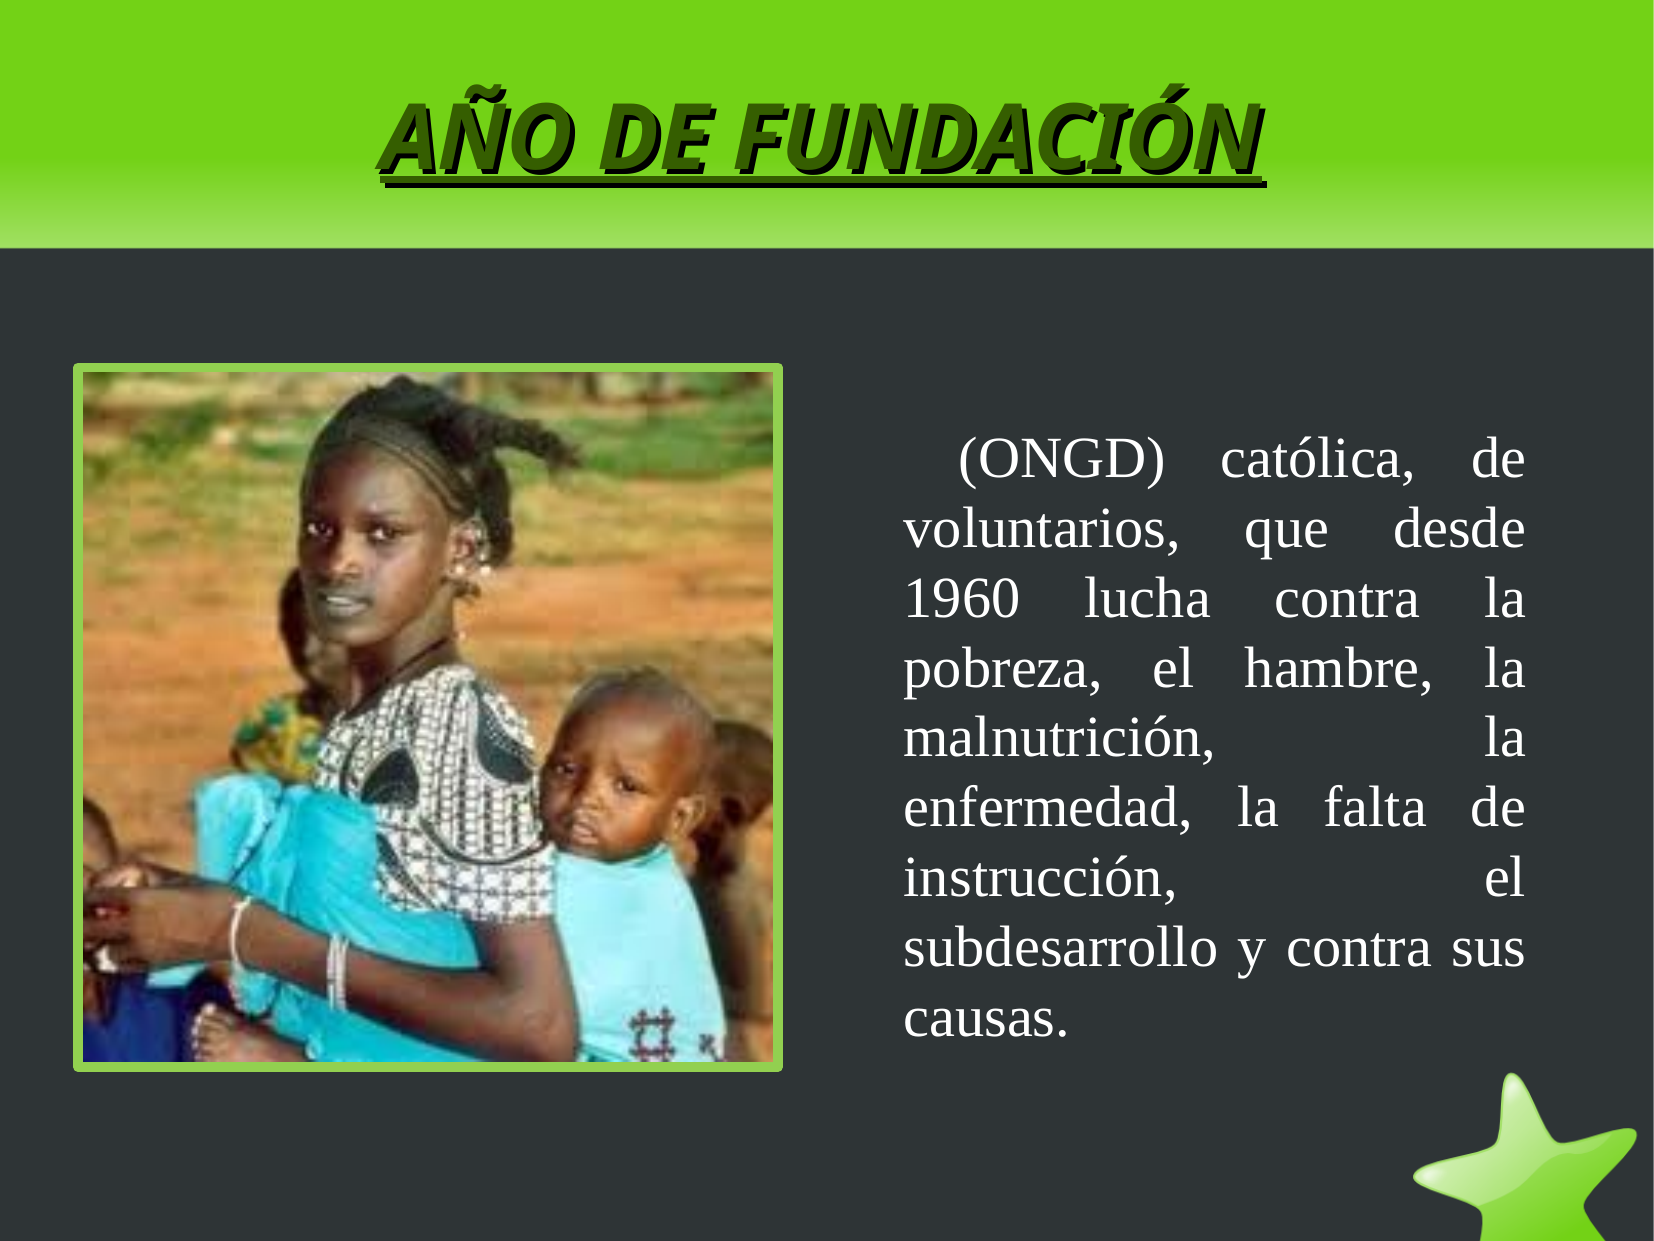

# AÑO DE FUNDACIÓN
 (ONGD) católica, de voluntarios, que desde 1960 lucha contra la pobreza, el hambre, la malnutrición, la enfermedad, la falta de instrucción, el subdesarrollo y contra sus causas.